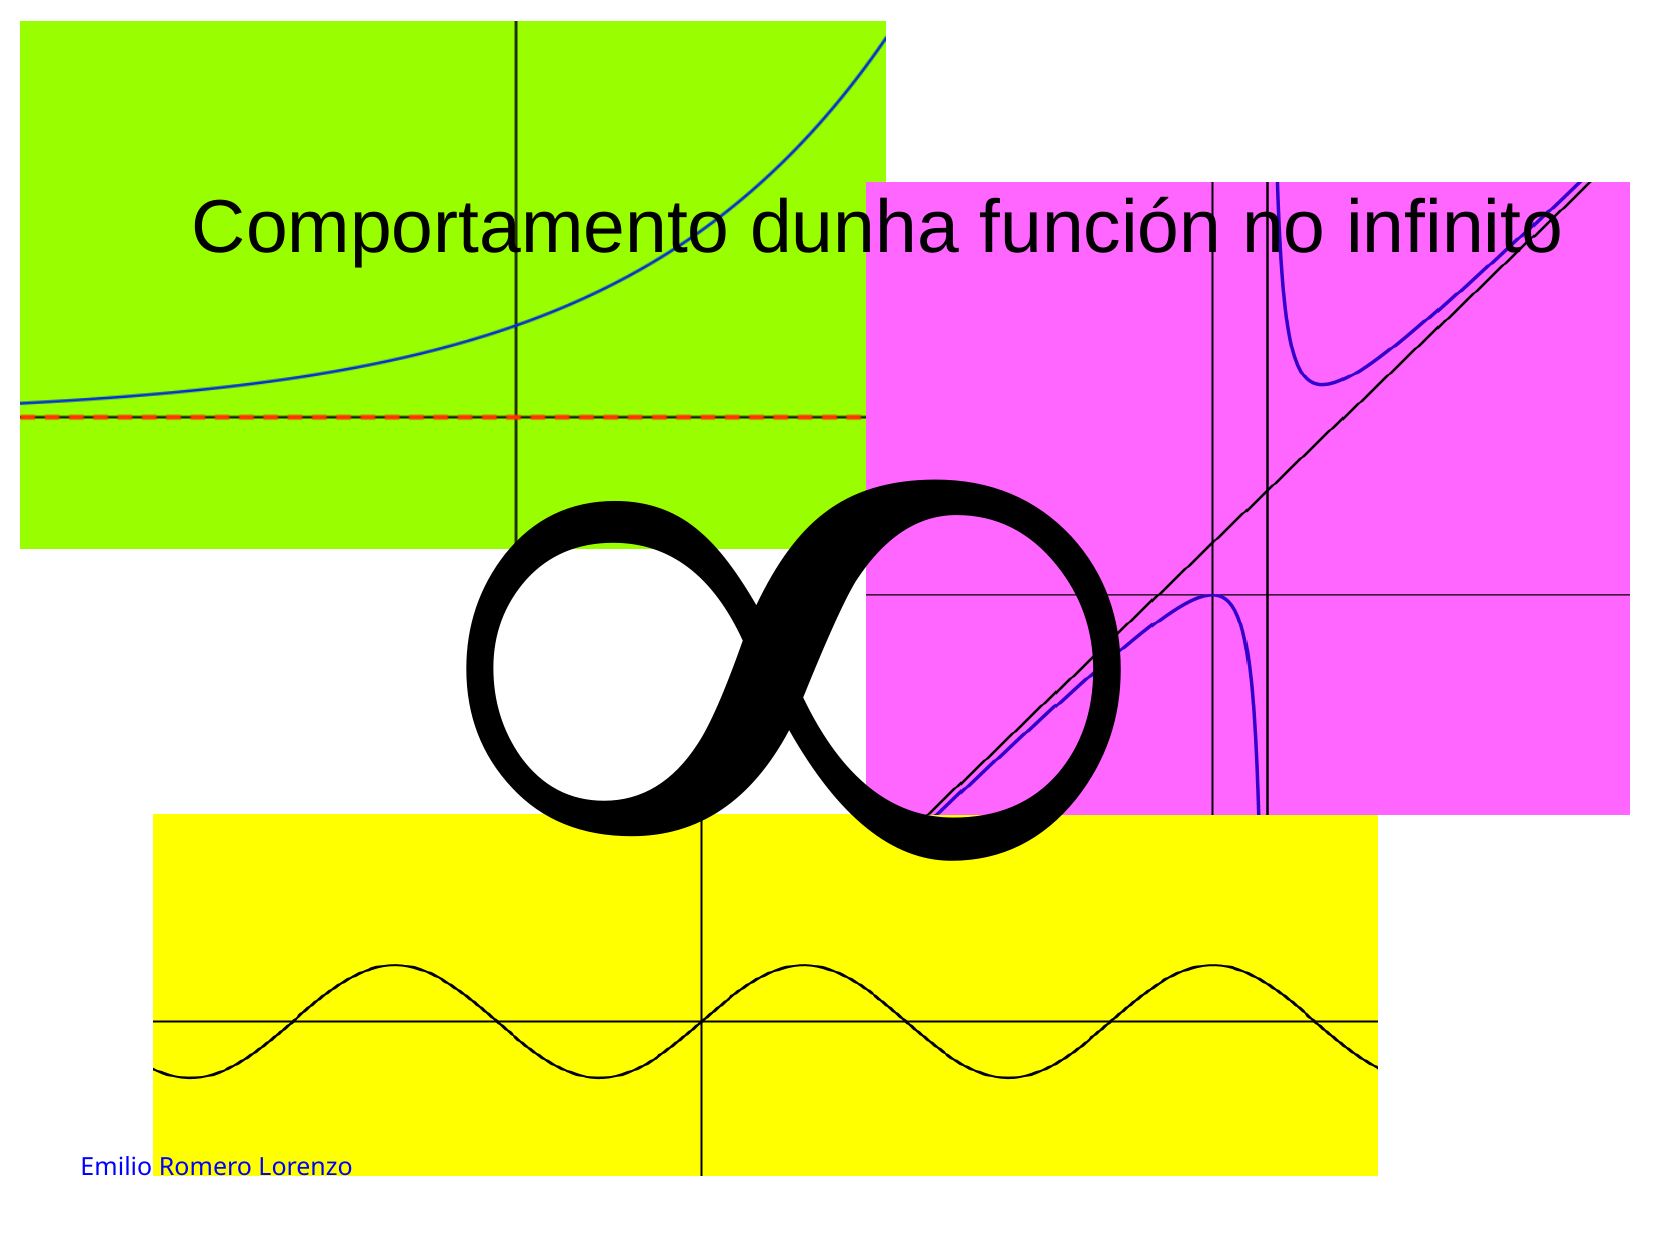

Comportamento dunha función no infinito
 Emilio Romero Lorenzo